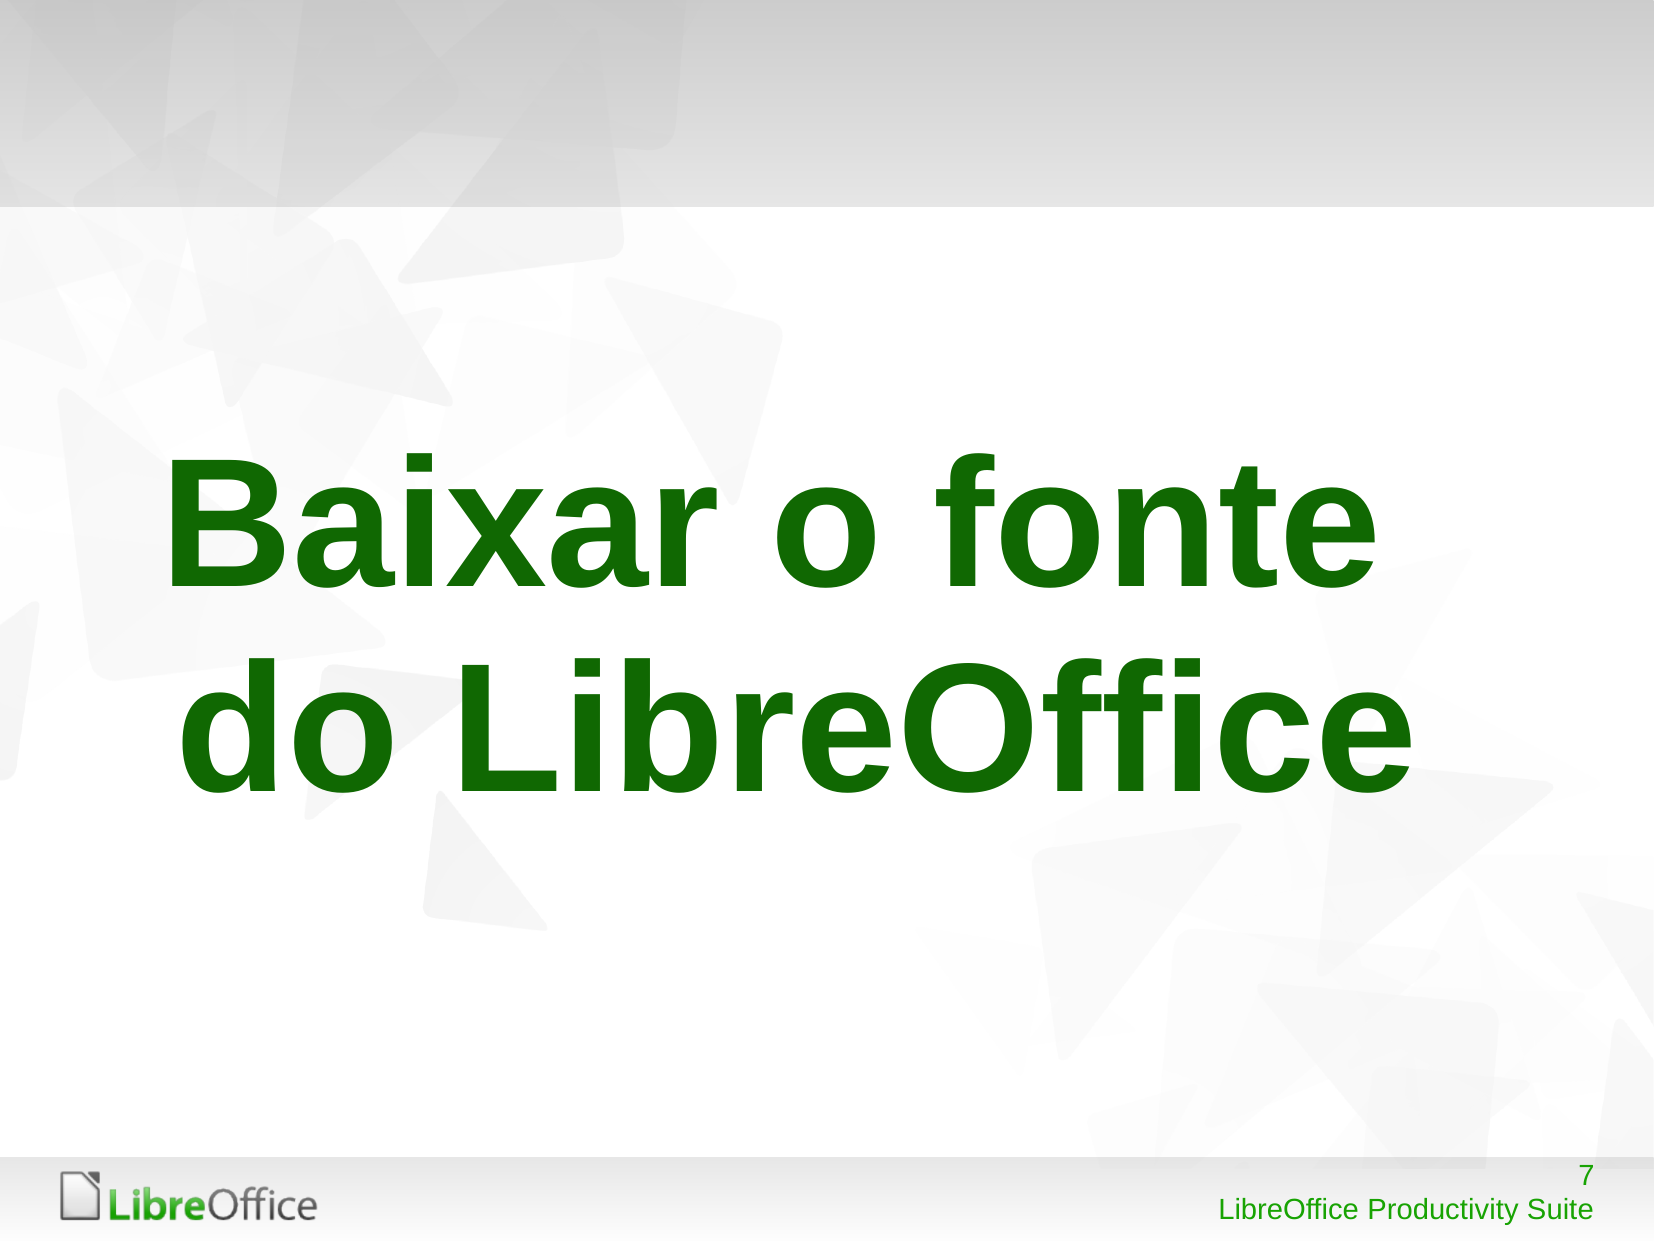

#
Baixar o fonte
do LibreOffice
7
LibreOffice Productivity Suite